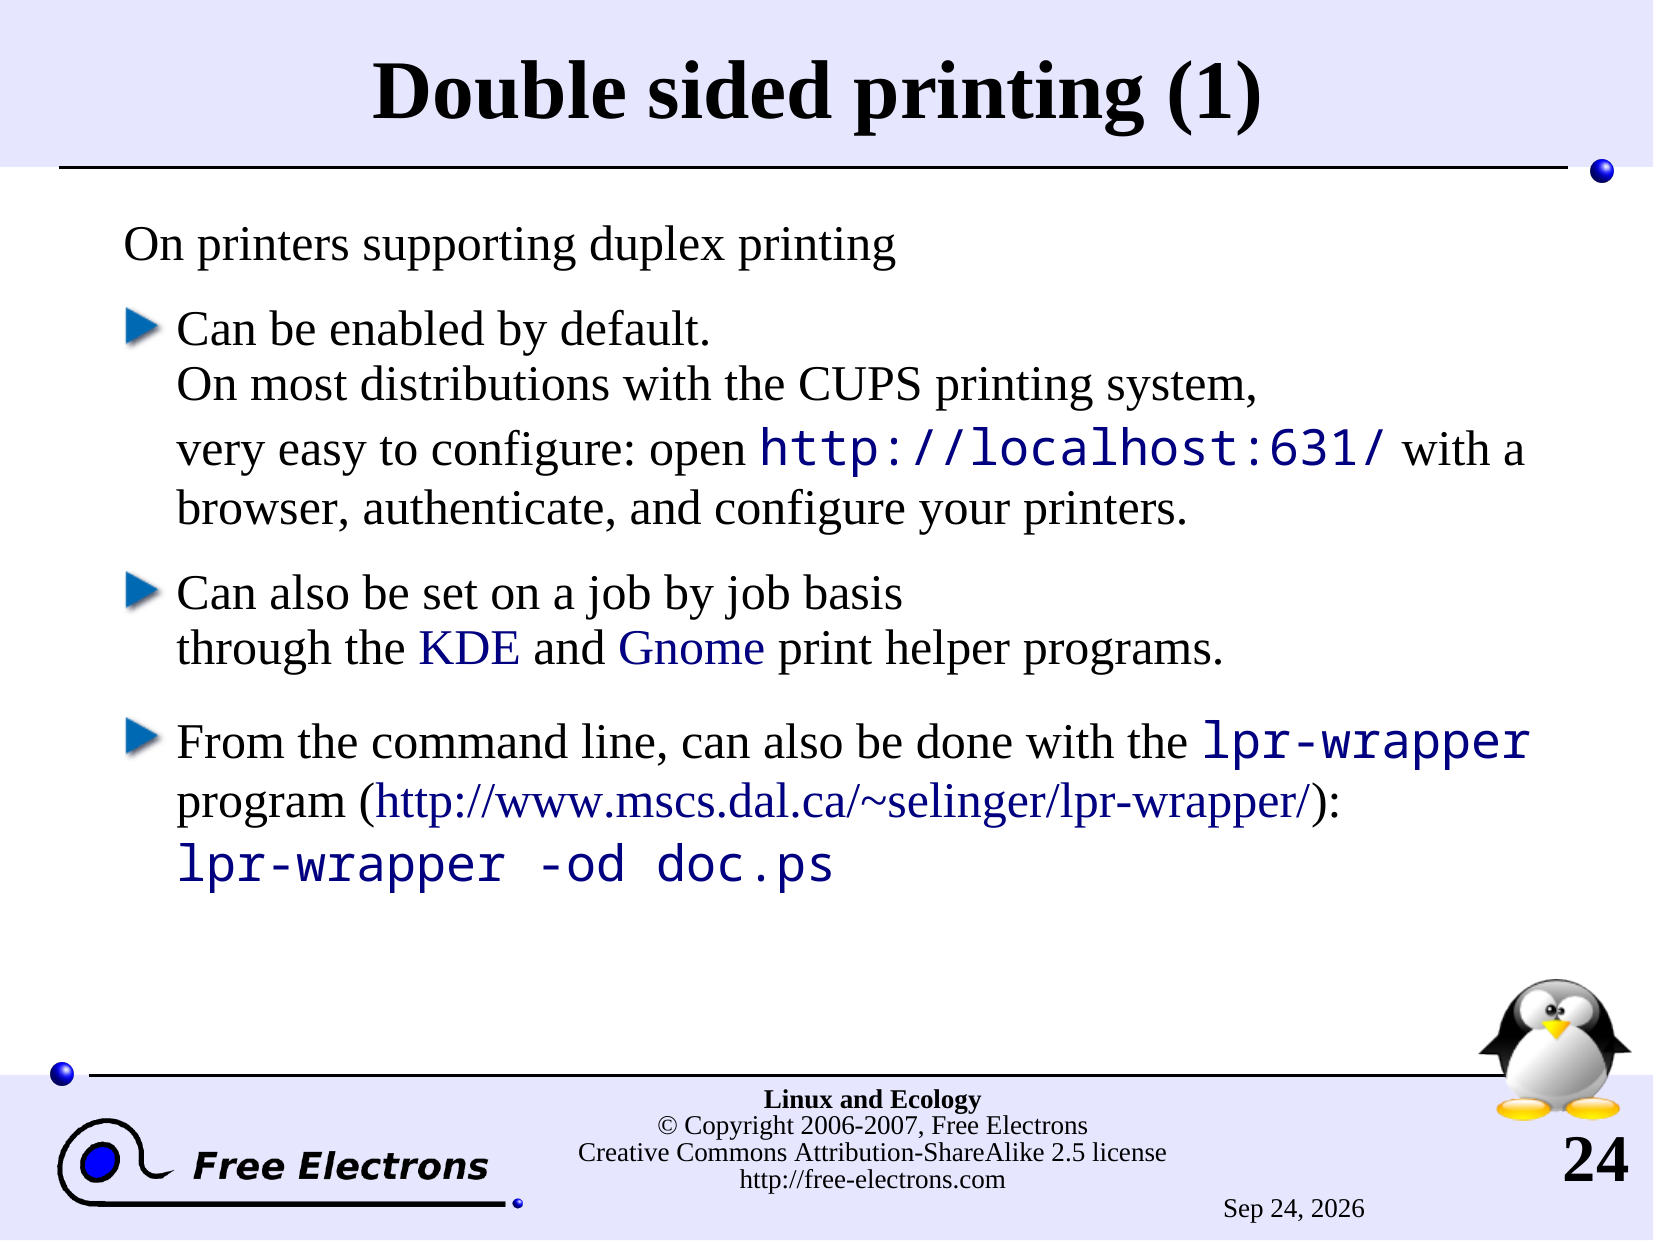

# Double sided printing (1)
On printers supporting duplex printing
Can be enabled by default.
On most distributions with the CUPS printing system,
very easy to configure: open http://localhost:631/ with a browser, authenticate, and configure your printers.
Can also be set on a job by job basis
through the KDE and Gnome print helper programs.
From the command line, can also be done with the lpr-wrapper program (http://www.mscs.dal.ca/~selinger/lpr-wrapper/):
lpr-wrapper -od doc.ps